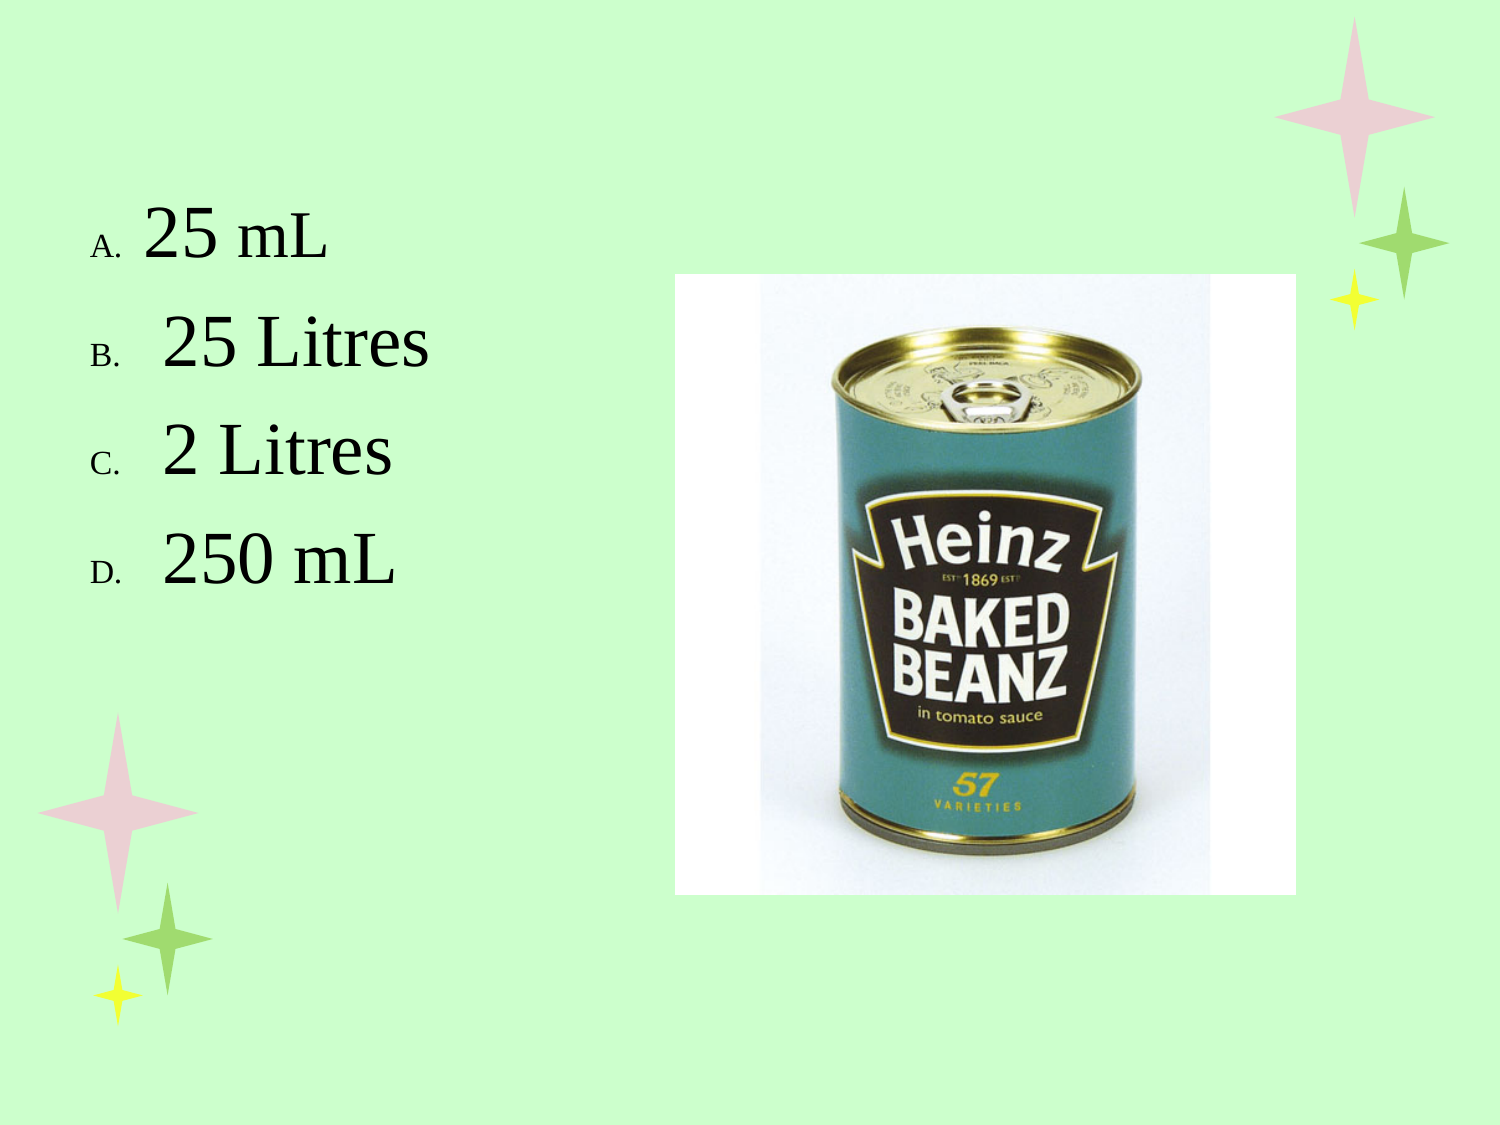

25 mL
 25 Litres
 2 Litres
 250 mL